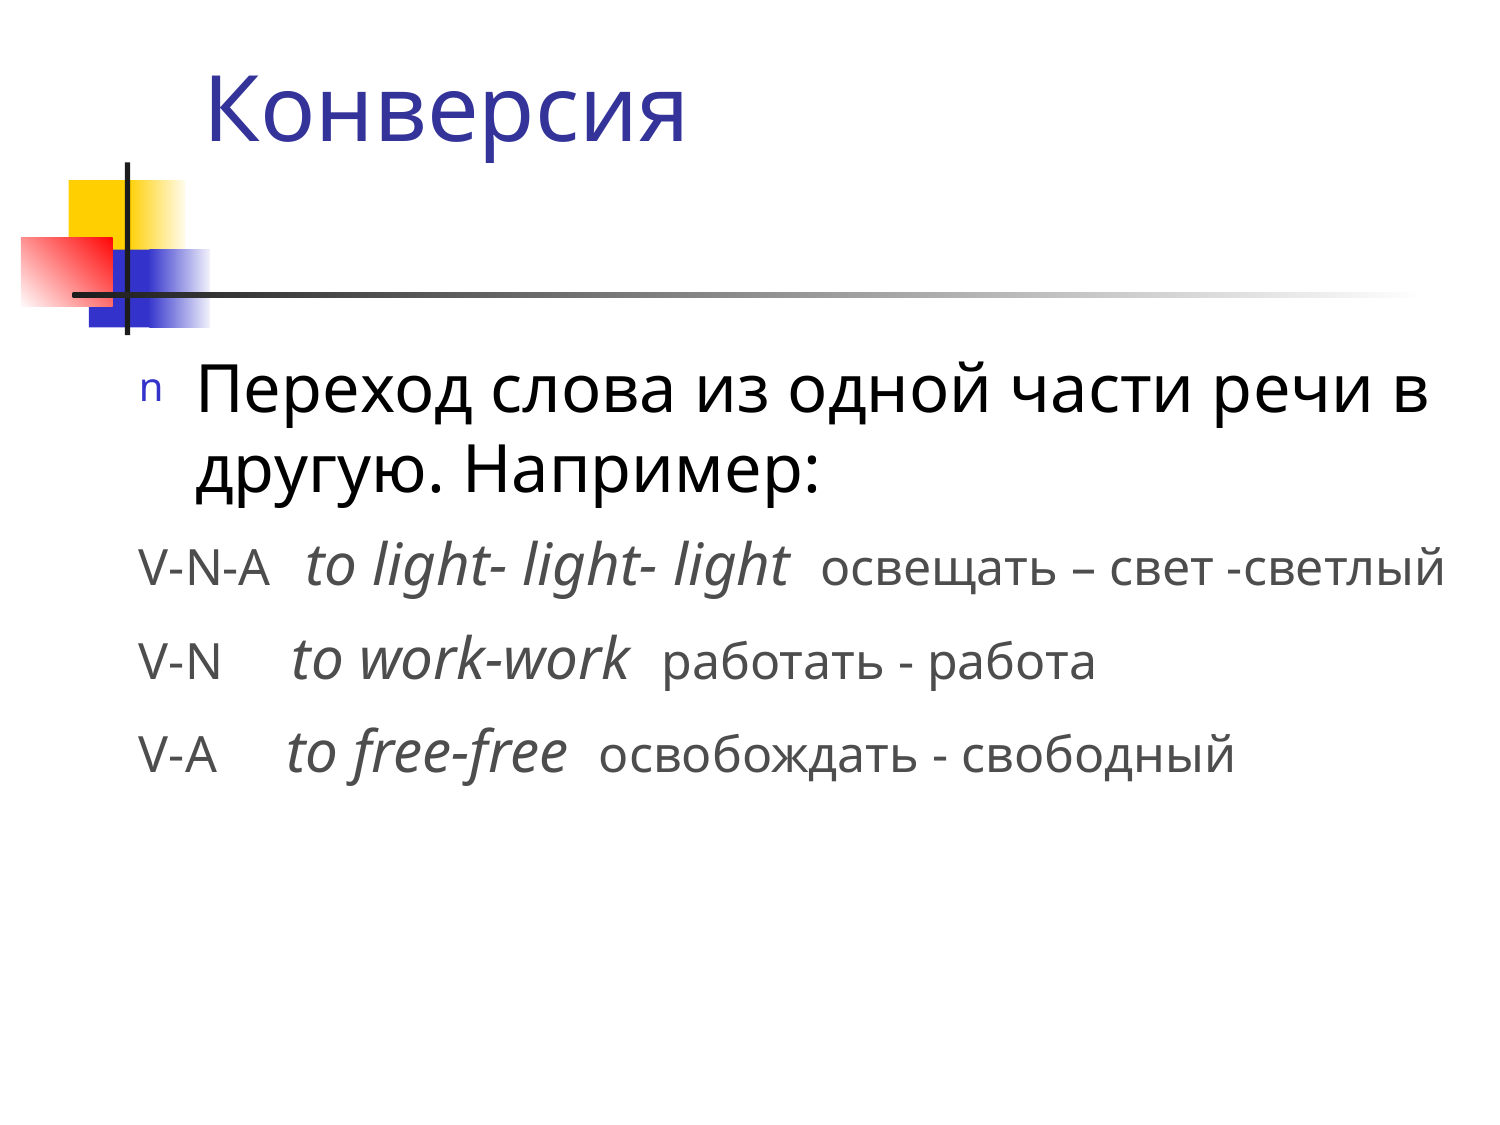

# Конверсия
Переход слова из одной части речи в другую. Например:
V-N-A to light- light- light освещать – свет -светлый
V-N to work-work работать - работа
V-A to free-free освобождать - свободный